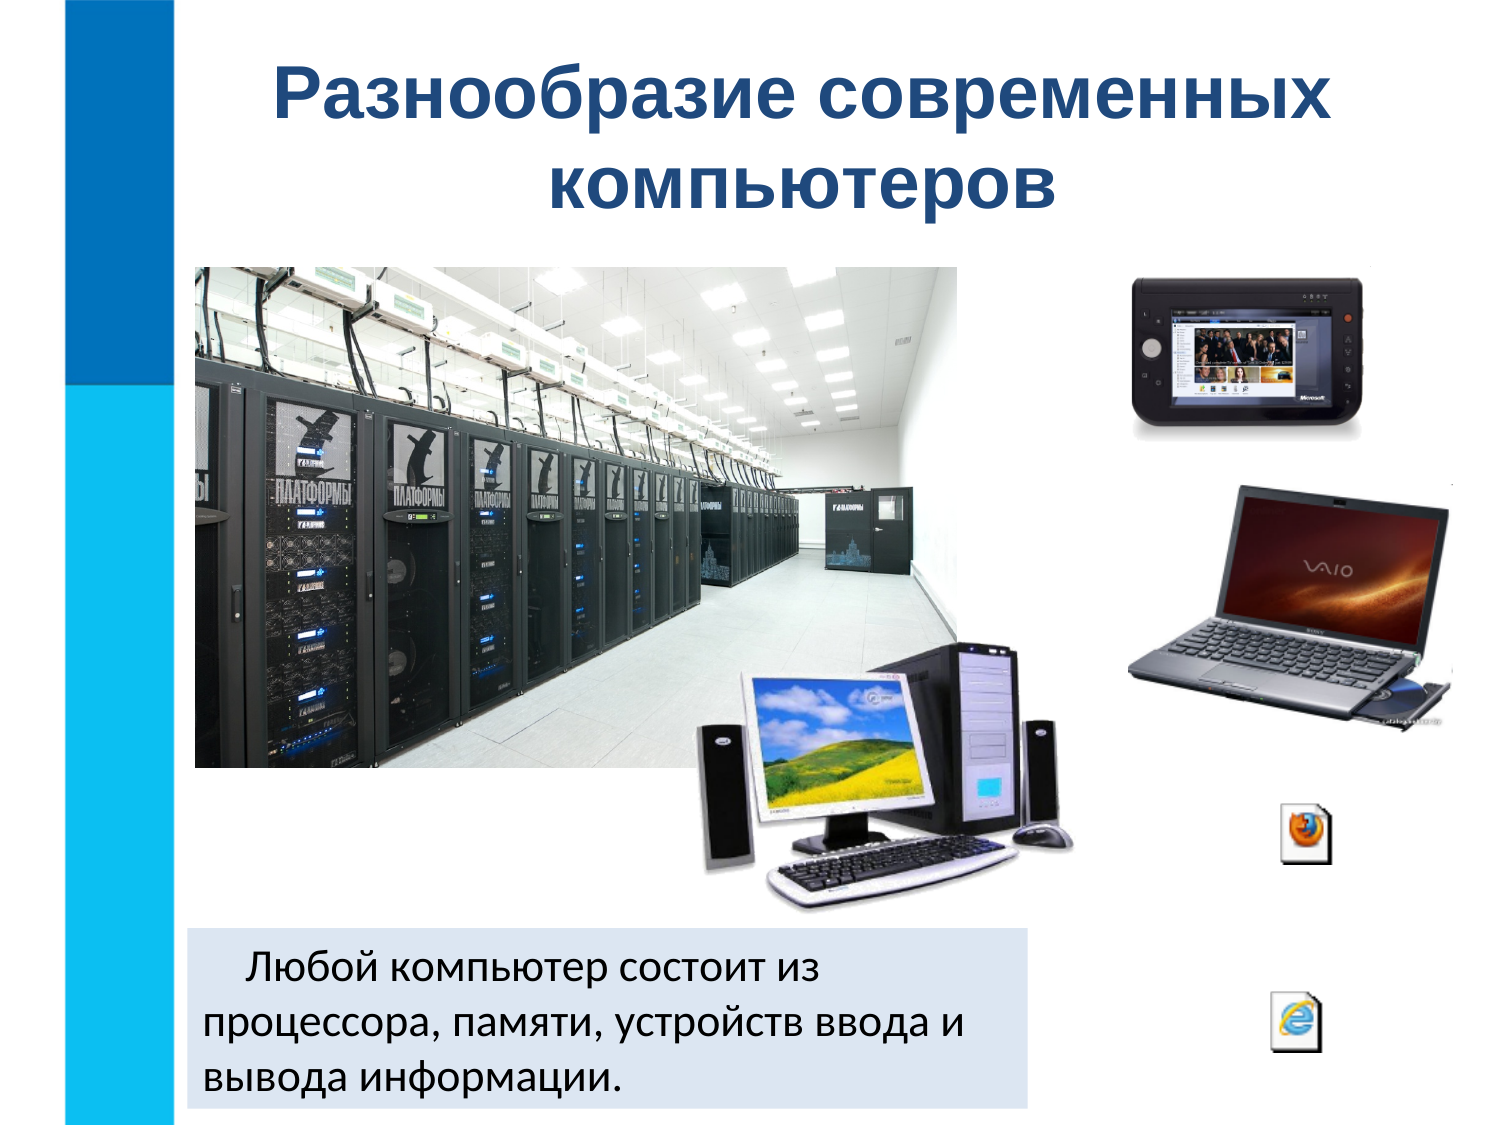

Разнообразие современных компьютеров
Любой компьютер состоит из процессора, памяти, устройств ввода и вывода информации.